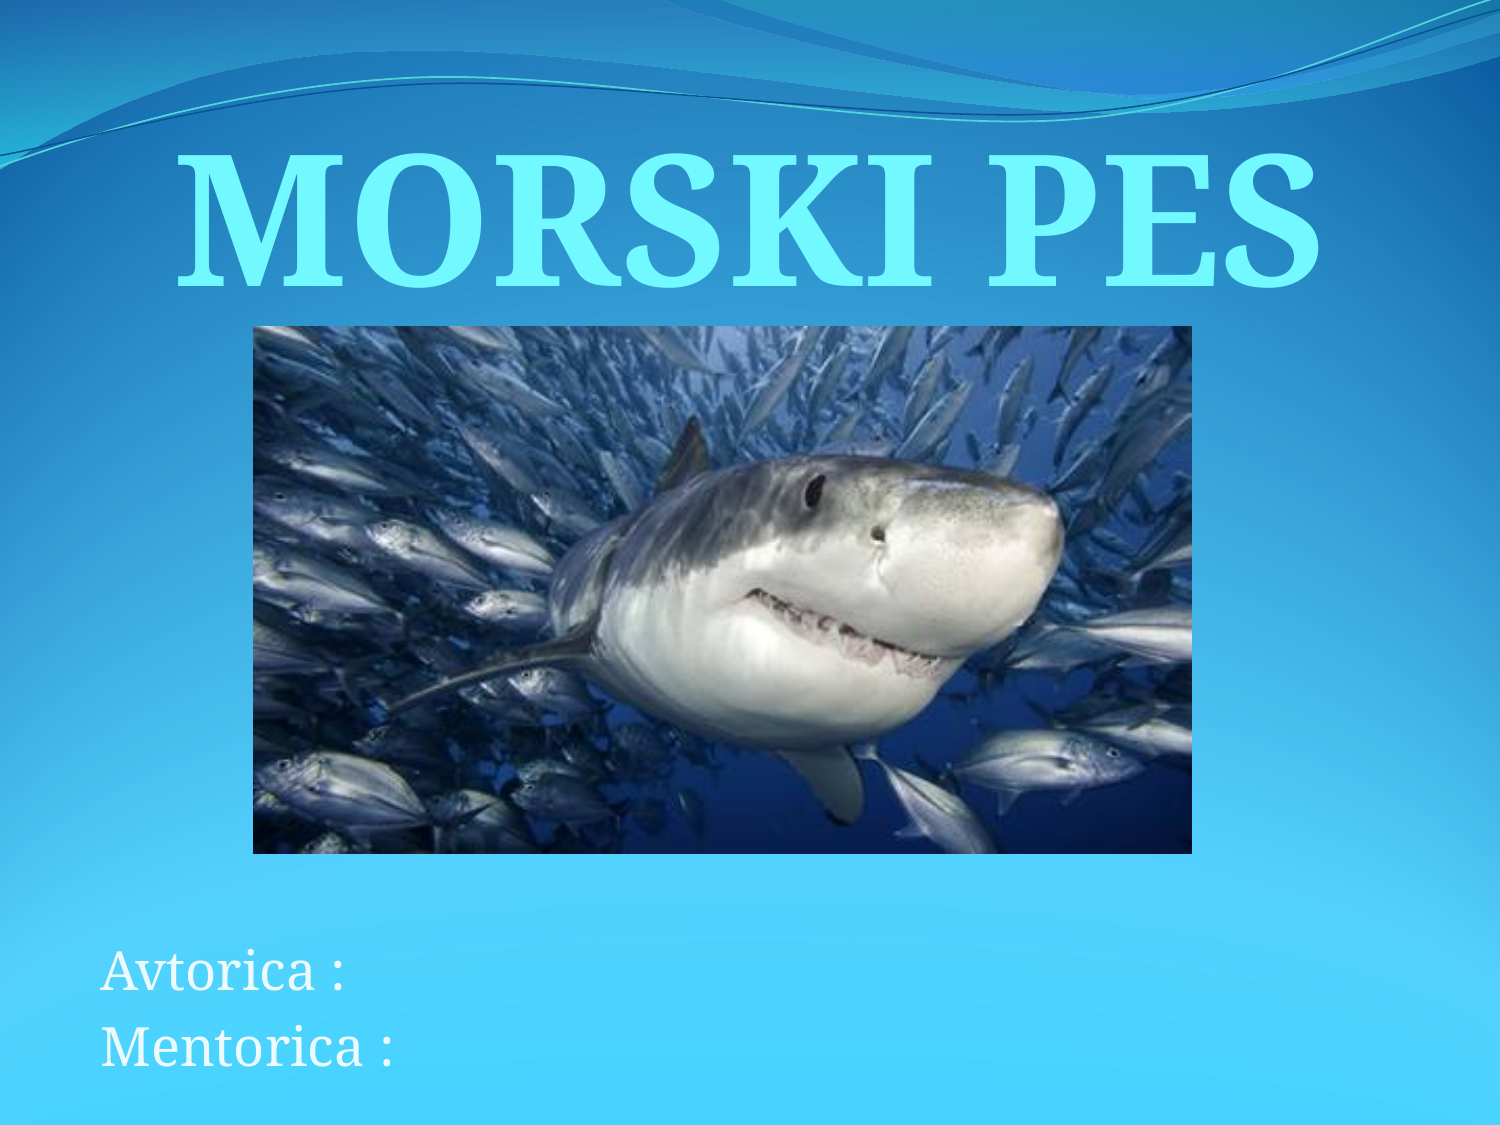

# MORSKI PES
Avtorica :
Mentorica :